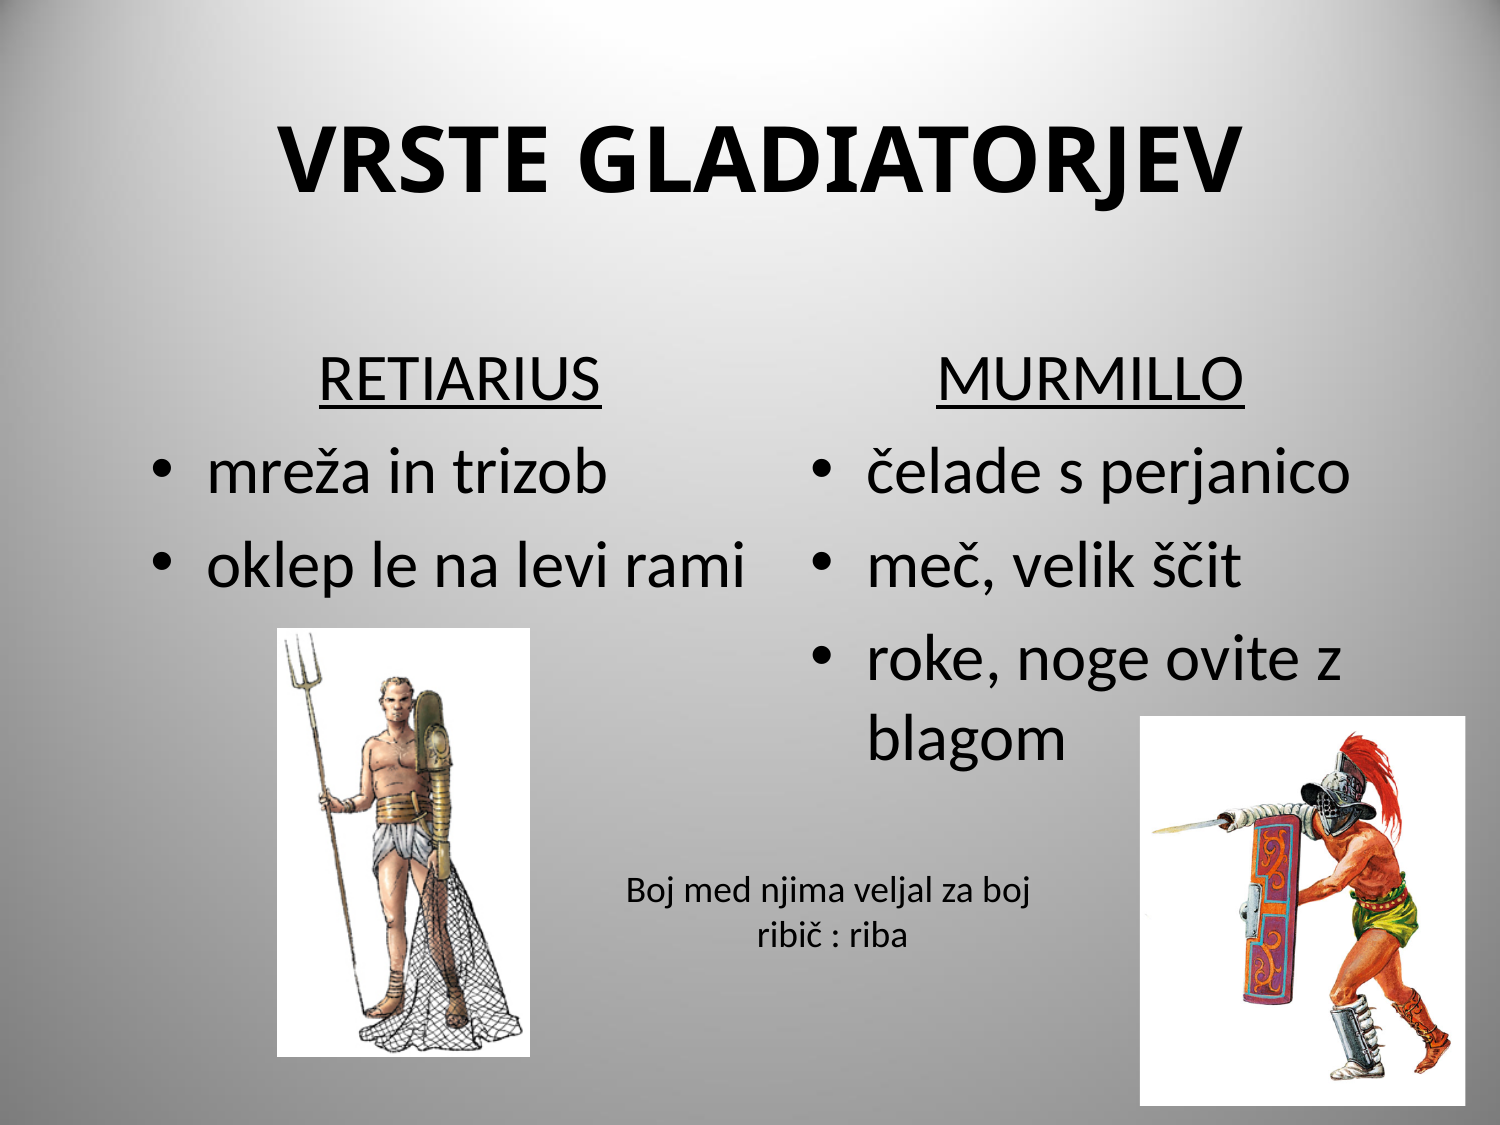

# VRSTE GLADIATORJEV
RETIARIUS
mreža in trizob
oklep le na levi rami
MURMILLO
čelade s perjanico
meč, velik ščit
roke, noge ovite z blagom
Boj med njima veljal za boj
ribič : riba